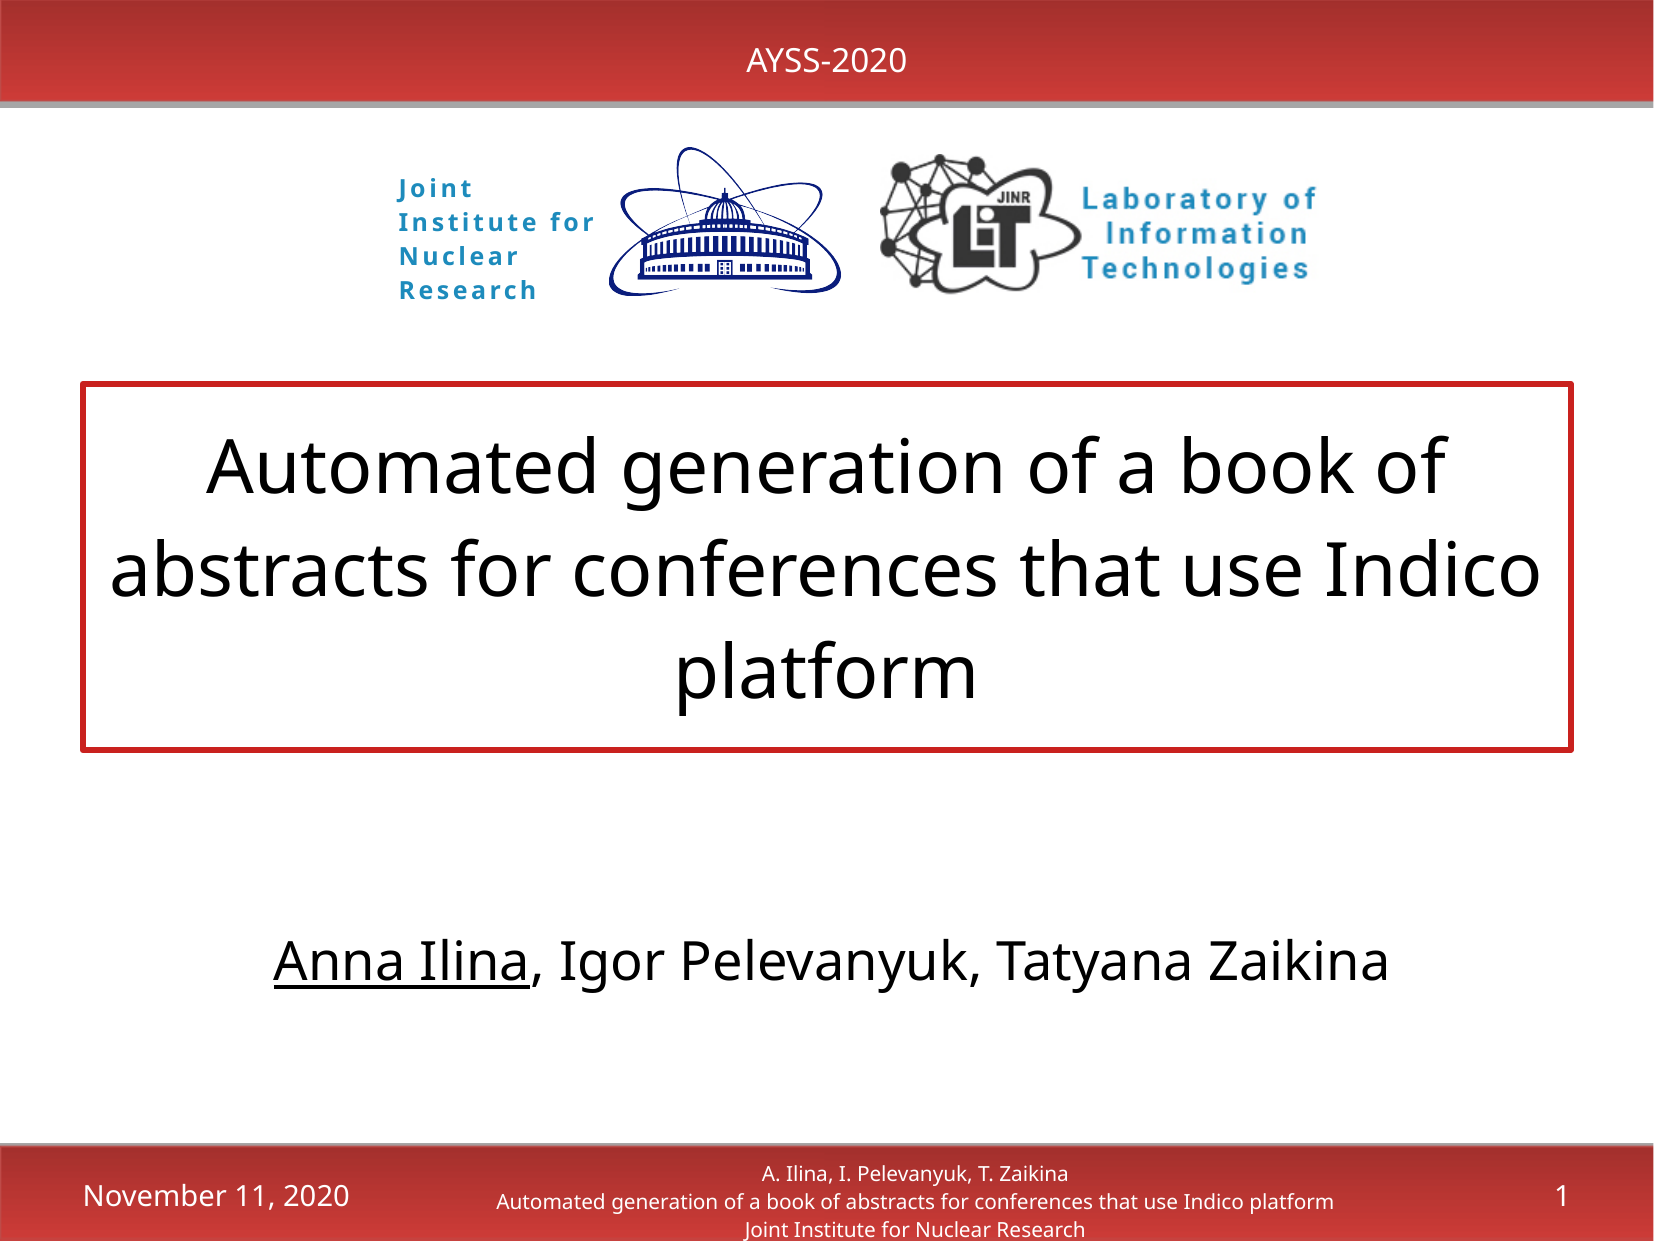

AYSS-2020
Joint Institute for Nuclear Research
# Automated generation of a book of abstracts for conferences that use Indico platform​
Anna Ilina, Igor Pelevanyuk, Tatyana Zaikina
A. Ilina, I. Pelevanyuk, T. Zaikina
Automated generation of a book of abstracts for conferences that use Indico platform
Joint Institute for Nuclear Research
November 11, 2020
1